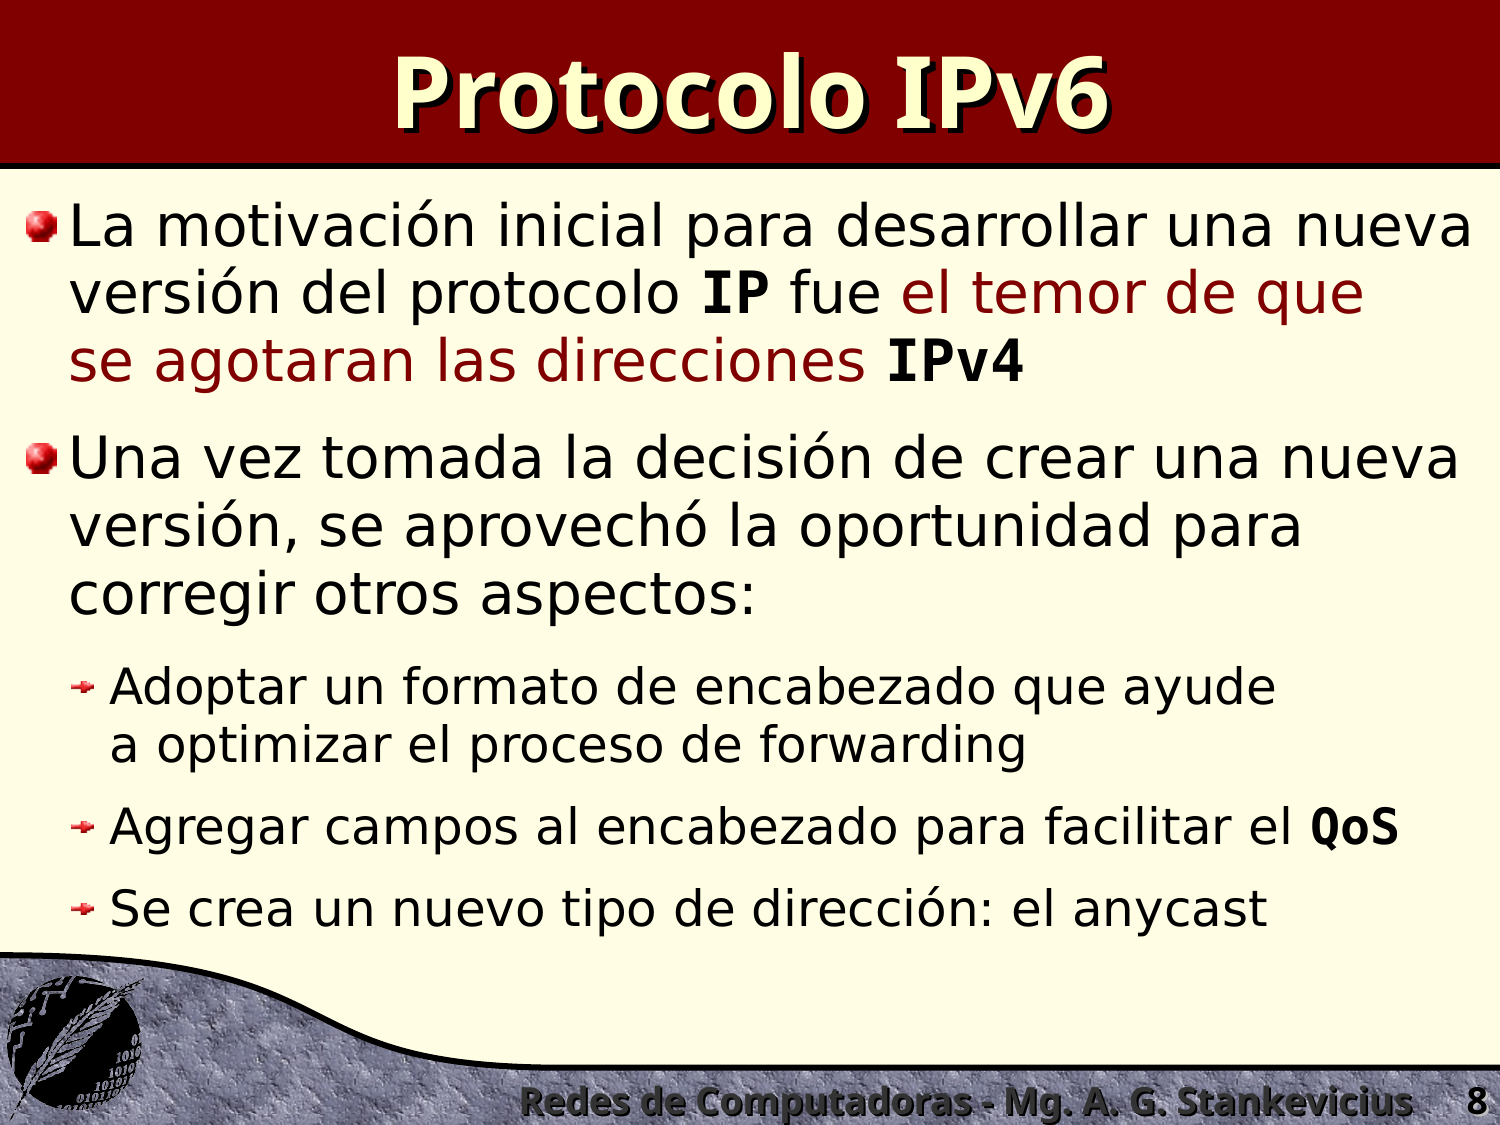

# Protocolo IPv6
La motivación inicial para desarrollar una nueva versión del protocolo IP fue el temor de que
se agotaran las direcciones IPv4
Una vez tomada la decisión de crear una nueva versión, se aprovechó la oportunidad para corregir otros aspectos:
Adoptar un formato de encabezado que ayude
a optimizar el proceso de forwarding
Agregar campos al encabezado para facilitar el QoS
Se crea un nuevo tipo de dirección: el anycast
8